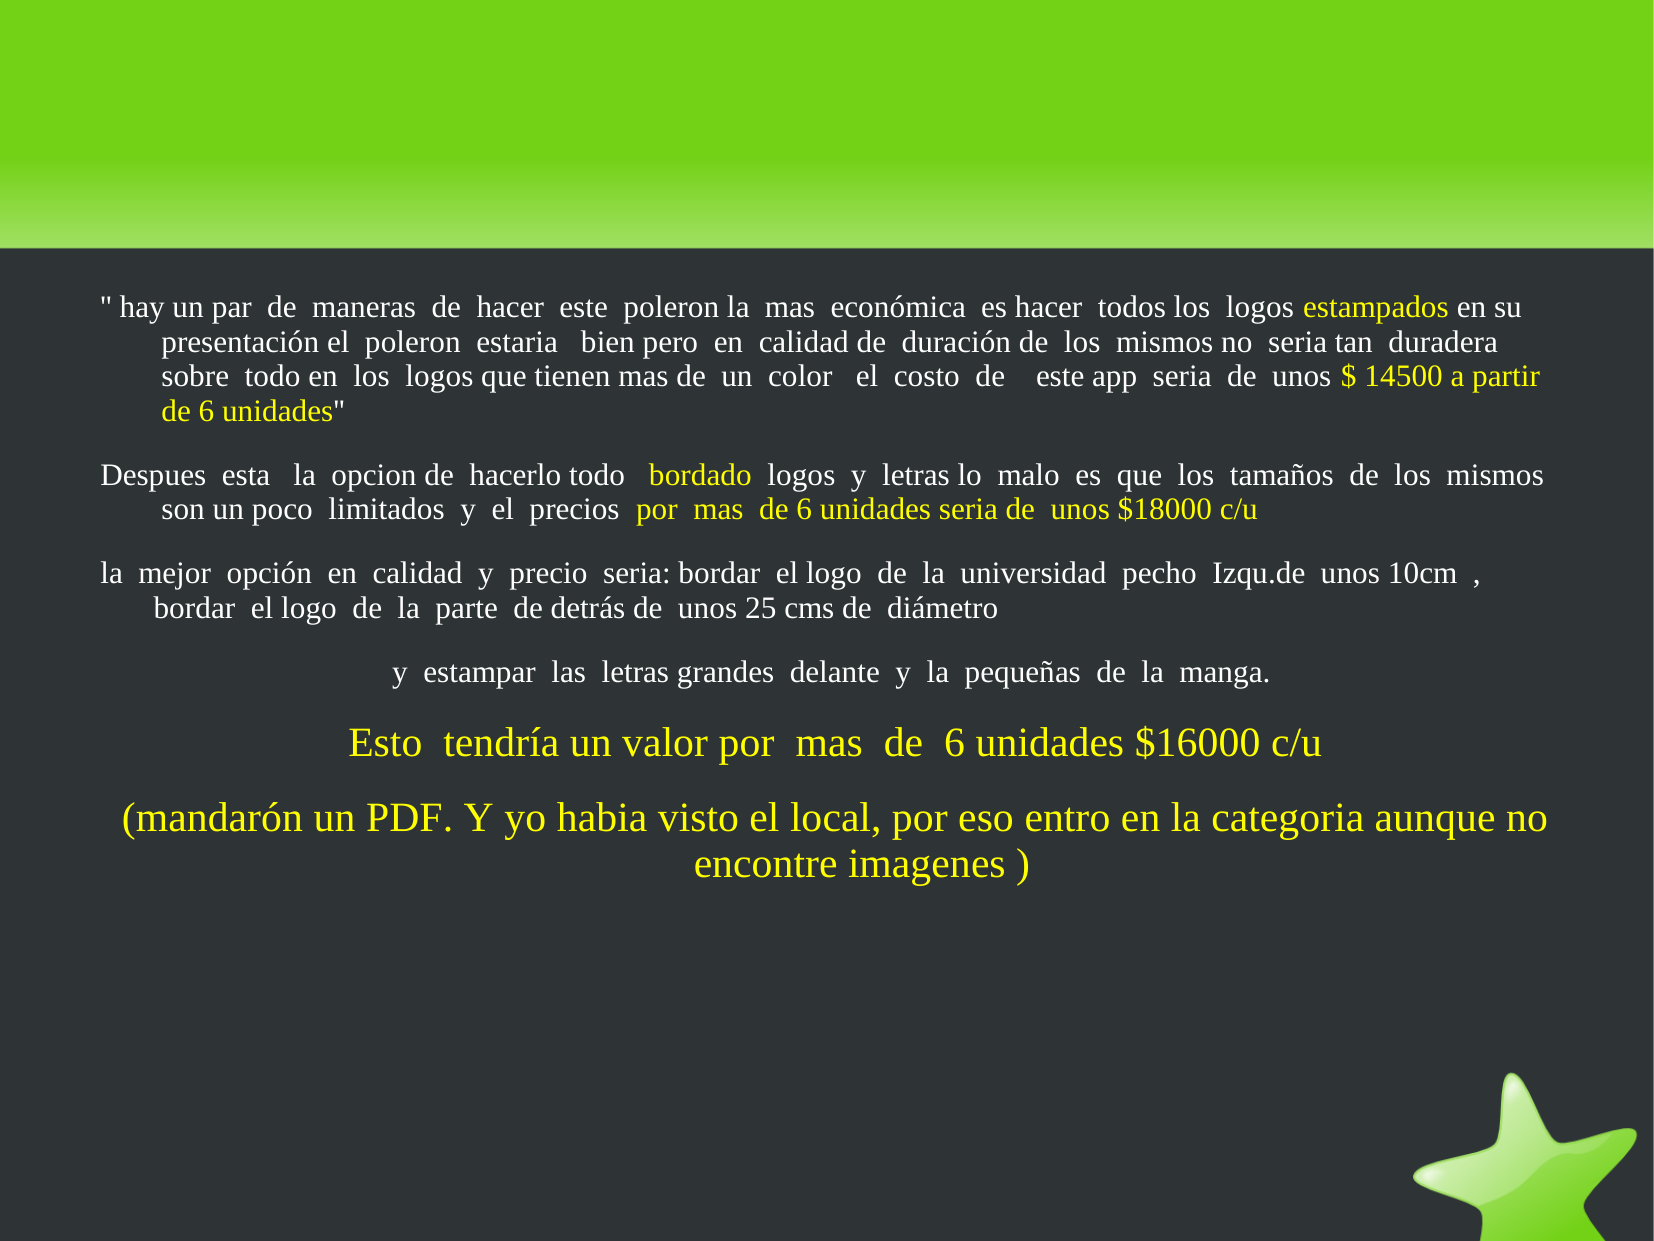

#
'' hay un par  de  maneras  de  hacer  este  poleron la  mas  económica  es hacer  todos los  logos estampados en su  presentación el  poleron  estaria   bien pero  en  calidad de  duración de  los  mismos no  seria tan  duradera  sobre  todo en  los  logos que tienen mas de  un  color   el  costo  de    este app  seria  de  unos $ 14500 a partir  de 6 unidades''
Despues  esta   la  opcion de  hacerlo todo   bordado  logos  y  letras lo  malo  es  que  los  tamaños  de  los  mismos  son un poco  limitados  y  el  precios  por  mas  de 6 unidades seria de  unos $18000 c/u
la  mejor  opción  en  calidad  y  precio  seria: bordar  el logo  de  la  universidad  pecho  Izqu.de  unos 10cm  , bordar  el logo  de  la  parte  de detrás de  unos 25 cms de  diámetro
y  estampar  las  letras grandes  delante  y  la  pequeñas  de  la  manga.
Esto  tendría un valor por  mas  de  6 unidades $16000 c/u
(mandarón un PDF. Y yo habia visto el local, por eso entro en la categoria aunque no encontre imagenes )